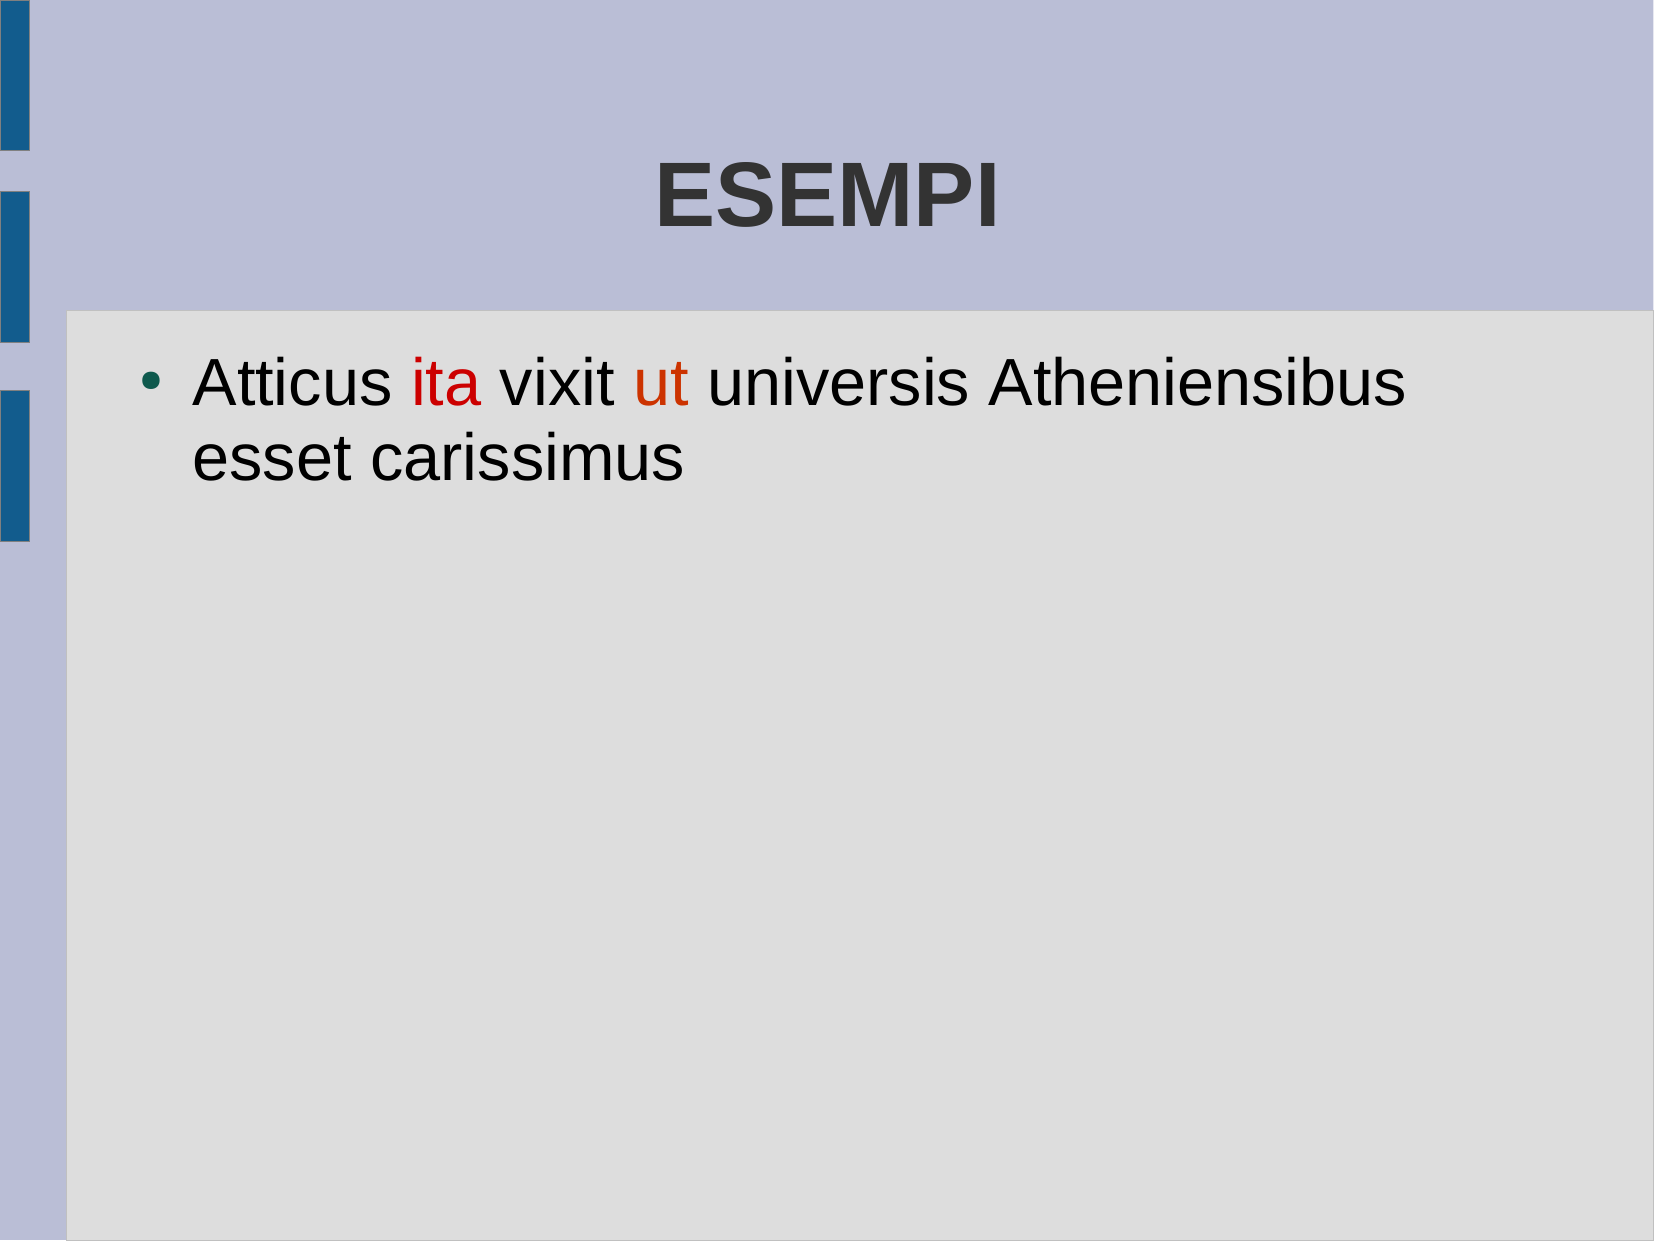

# ESEMPI
Atticus ita vixit ut universis Atheniensibus esset carissimus